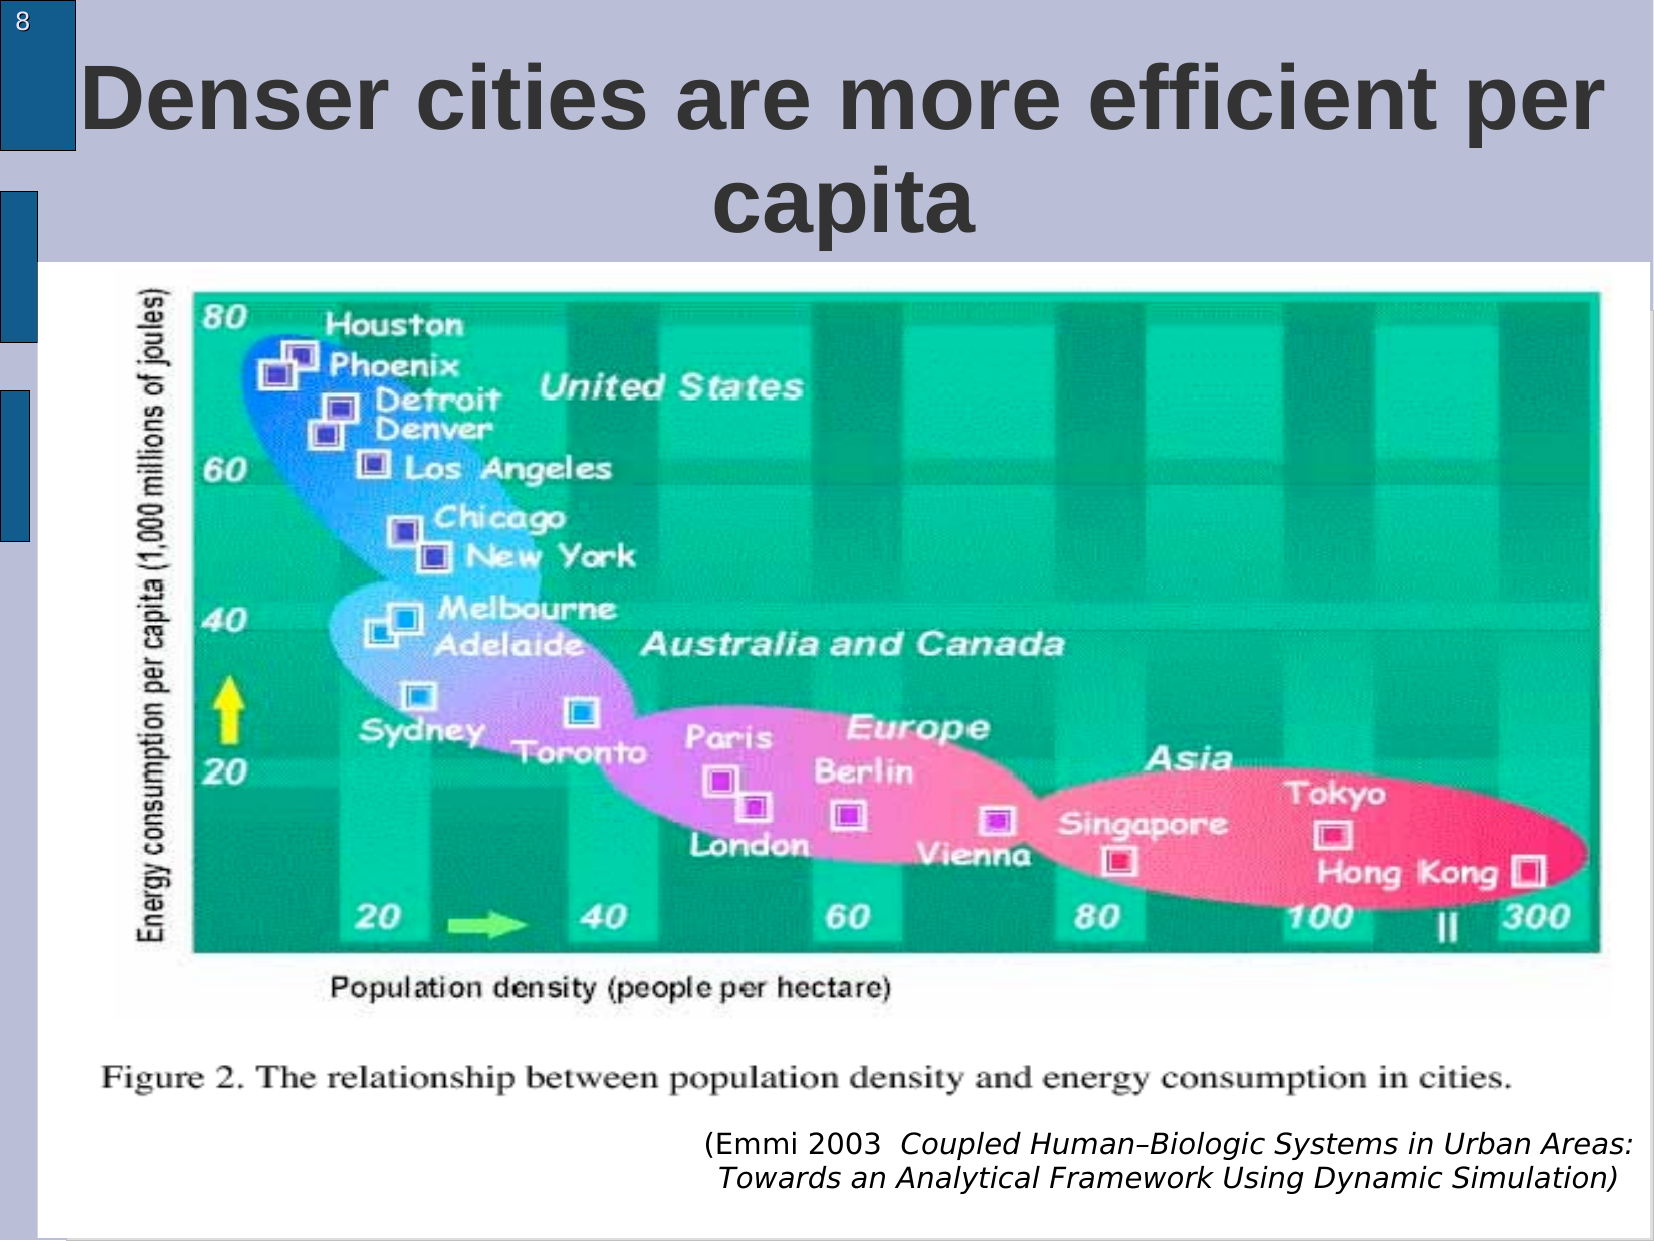

# Denser cities are more efficient per capita
(Emmi 2003 Coupled Human–Biologic Systems in Urban Areas:
Towards an Analytical Framework Using Dynamic Simulation)